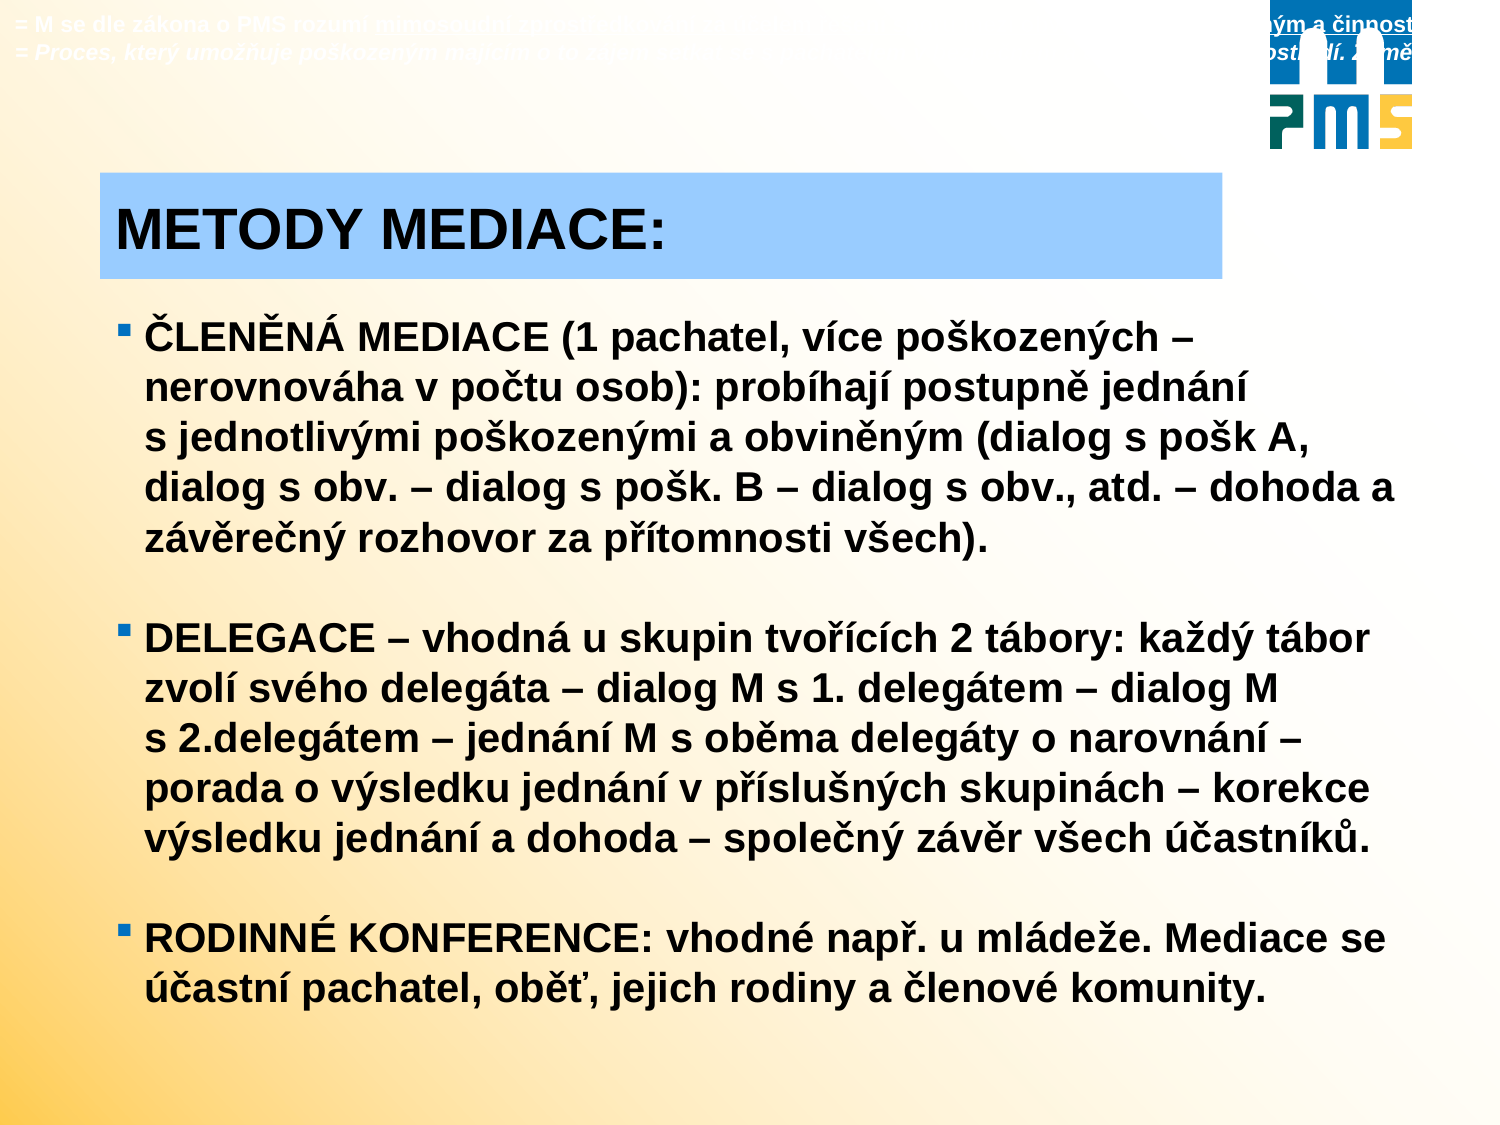

= M se dle zákona o PMS rozumí mimosoudní zprostředkování za účelem řešení sporu mezi obviněným a poškozeným a činnost směřující k urovnání konfliktního stavu vykonávaná v souvislosti s trestním řízením. Mediaci lze provádět jen s výslovným souhlasem obviněného a poškozeného.
= Proces, který umožňuje poškozeným majícím o to zájem setkat se s pachatelem v bezpečném a uspořádaném prostředí. Záměrem je vést pachatele k  odpovědnosti a zároveň poskytnout podporu a pomoc pošk. Pošk.- sdělit, jak jej TČ ovlivnil, dostat odpovědi na své otázky a účastnit se plánu NŠ.
METODY MEDIACE:
ČLENĚNÁ MEDIACE (1 pachatel, více poškozených – nerovnováha v počtu osob): probíhají postupně jednání s jednotlivými poškozenými a obviněným (dialog s pošk A, dialog s obv. – dialog s pošk. B – dialog s obv., atd. – dohoda a závěrečný rozhovor za přítomnosti všech).
DELEGACE – vhodná u skupin tvořících 2 tábory: každý tábor zvolí svého delegáta – dialog M s 1. delegátem – dialog M s 2.delegátem – jednání M s oběma delegáty o narovnání – porada o výsledku jednání v příslušných skupinách – korekce výsledku jednání a dohoda – společný závěr všech účastníků.
RODINNÉ KONFERENCE: vhodné např. u mládeže. Mediace se účastní pachatel, oběť, jejich rodiny a členové komunity.